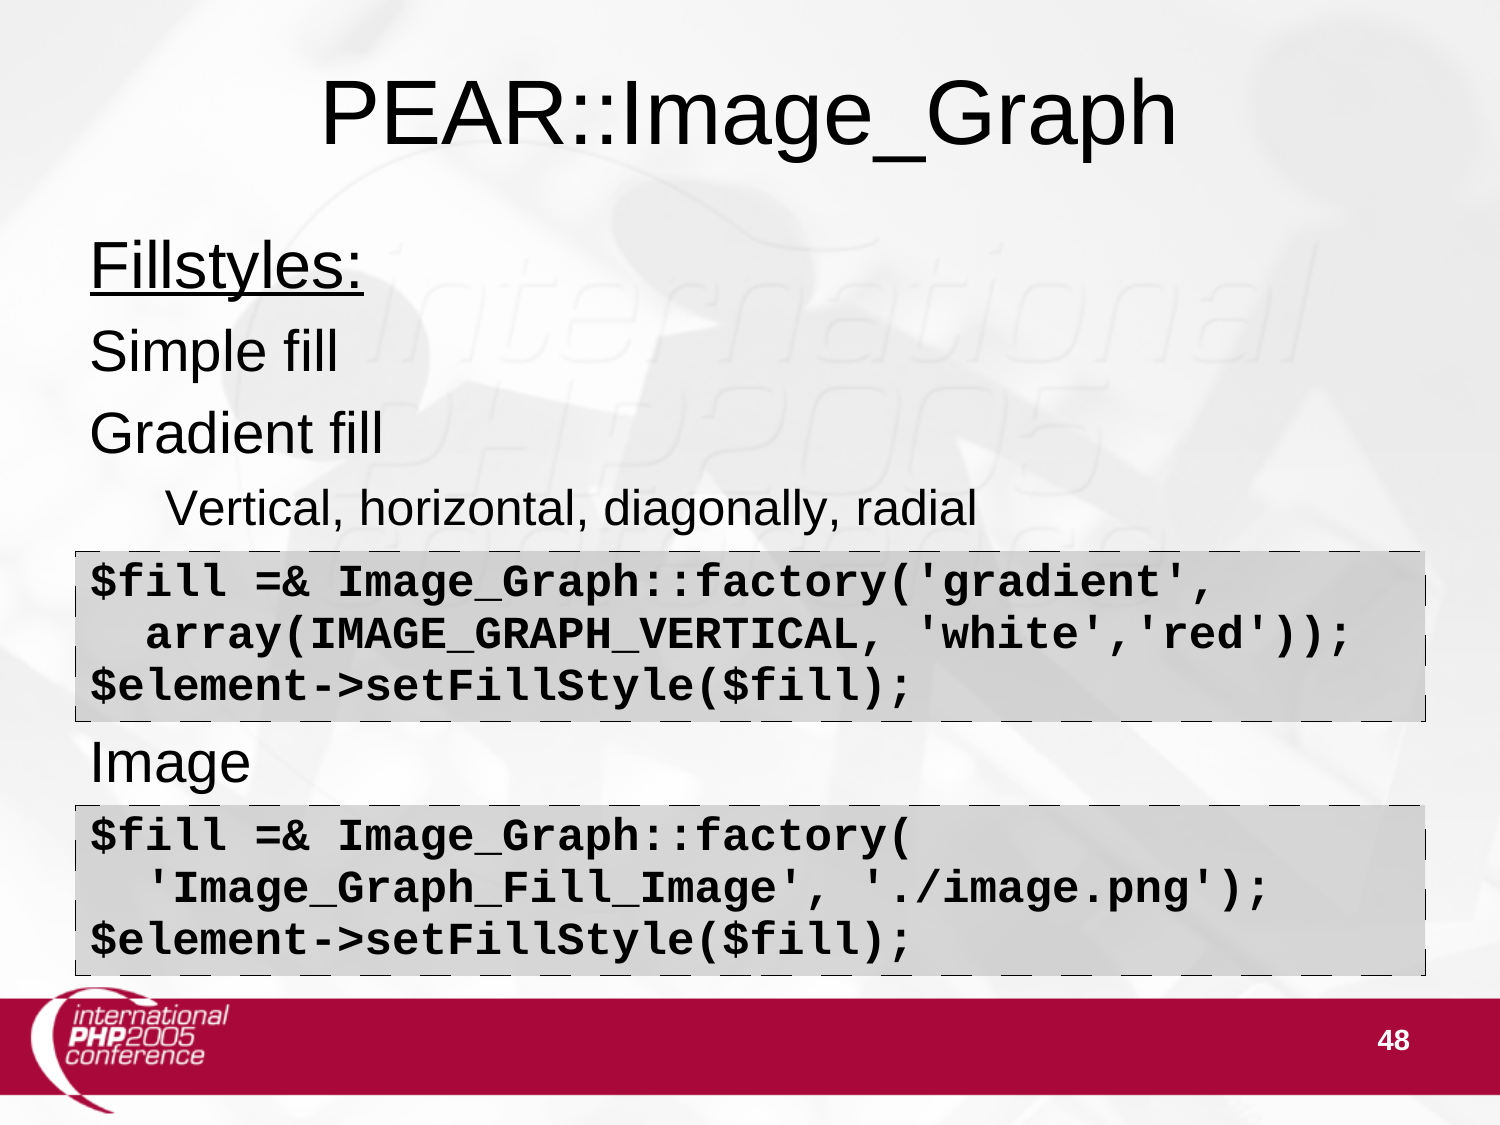

PEAR::Image_Graph
# Fillstyles:
Simple fill
Gradient fill
Vertical, horizontal, diagonally, radial
Image
$fill =& Image_Graph::factory('gradient',
 array(IMAGE_GRAPH_VERTICAL, 'white','red'));
$element->setFillStyle($fill);
$fill =& Image_Graph::factory(
 'Image_Graph_Fill_Image', './image.png');
$element->setFillStyle($fill);
48